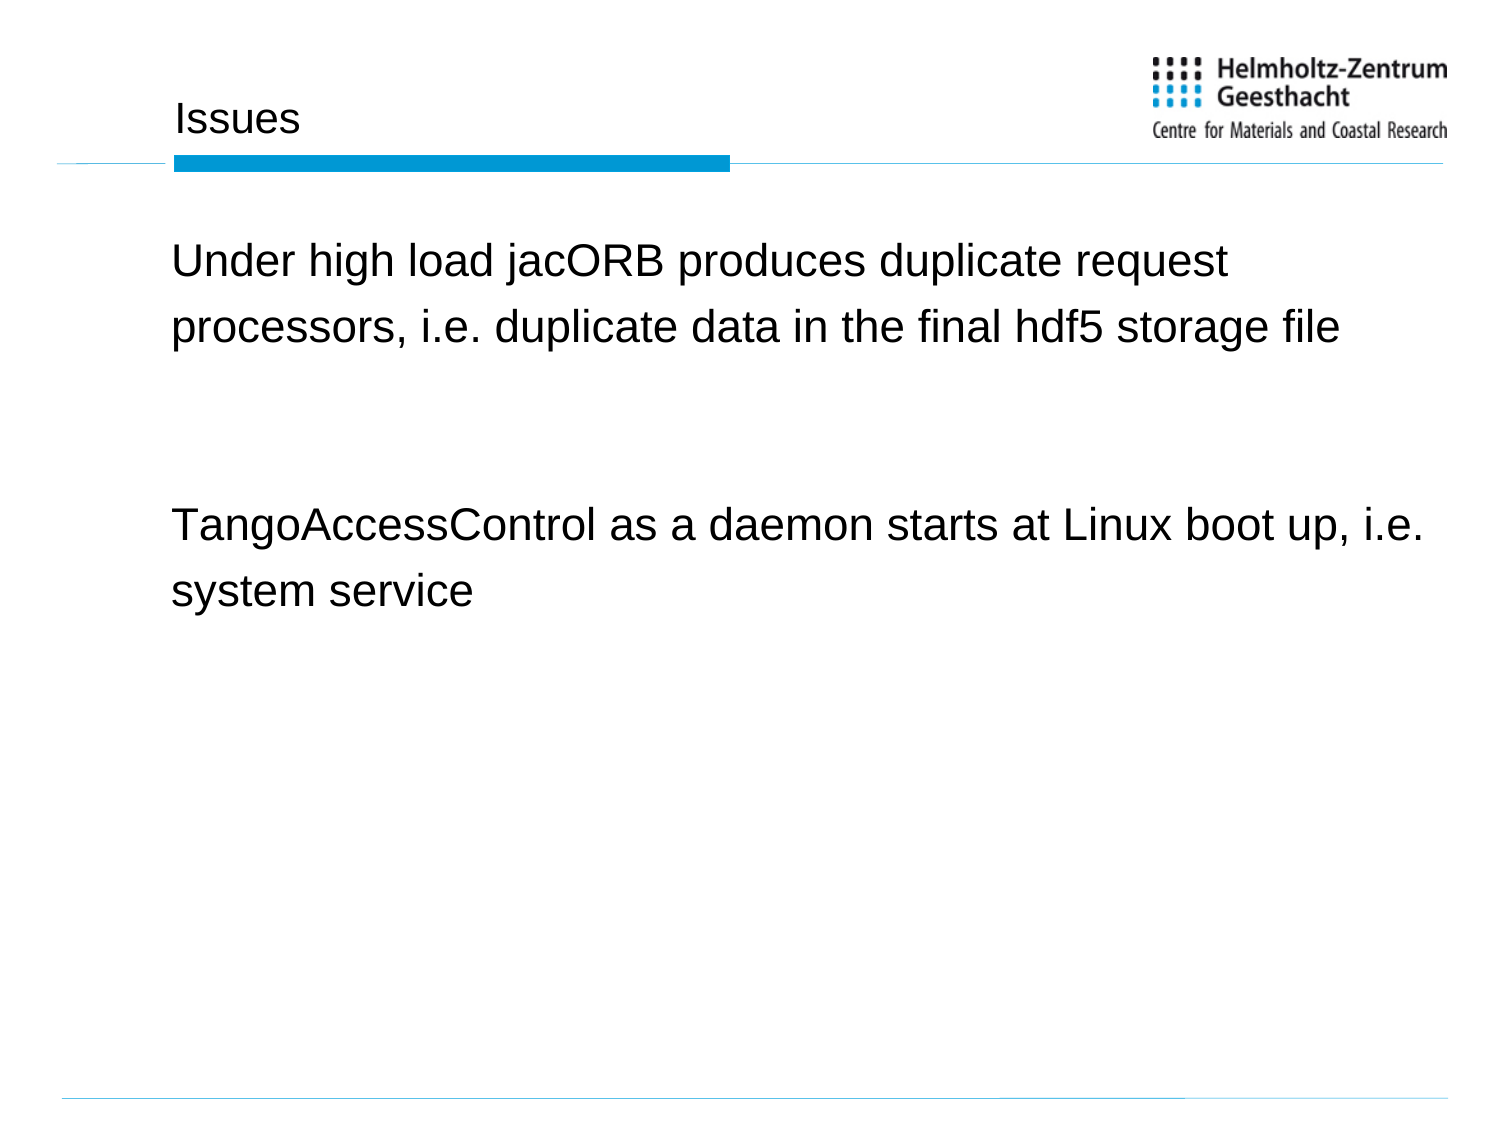

Issues
Under high load jacORB produces duplicate request processors, i.e. duplicate data in the final hdf5 storage file
TangoAccessControl as a daemon starts at Linux boot up, i.e. system service